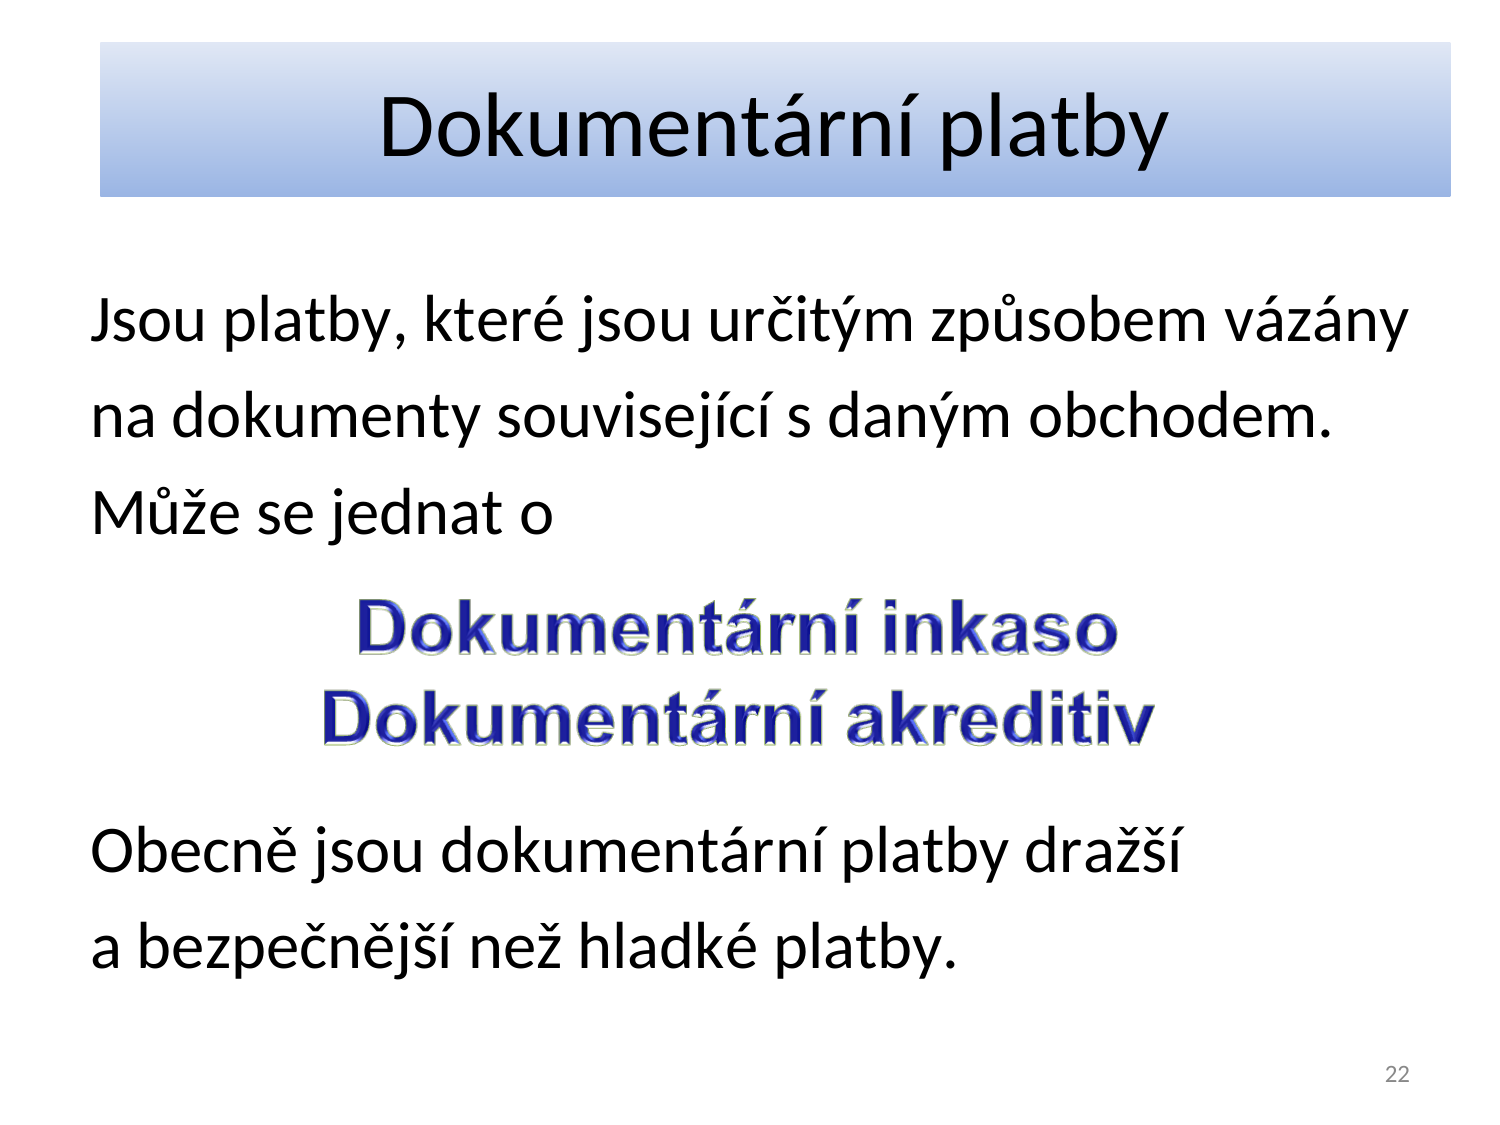

# Dokumentární platby
Jsou platby, které jsou určitým způsobem vázány
na dokumenty související s daným obchodem.
Může se jednat o
Obecně jsou dokumentární platby dražší
a bezpečnější než hladké platby.